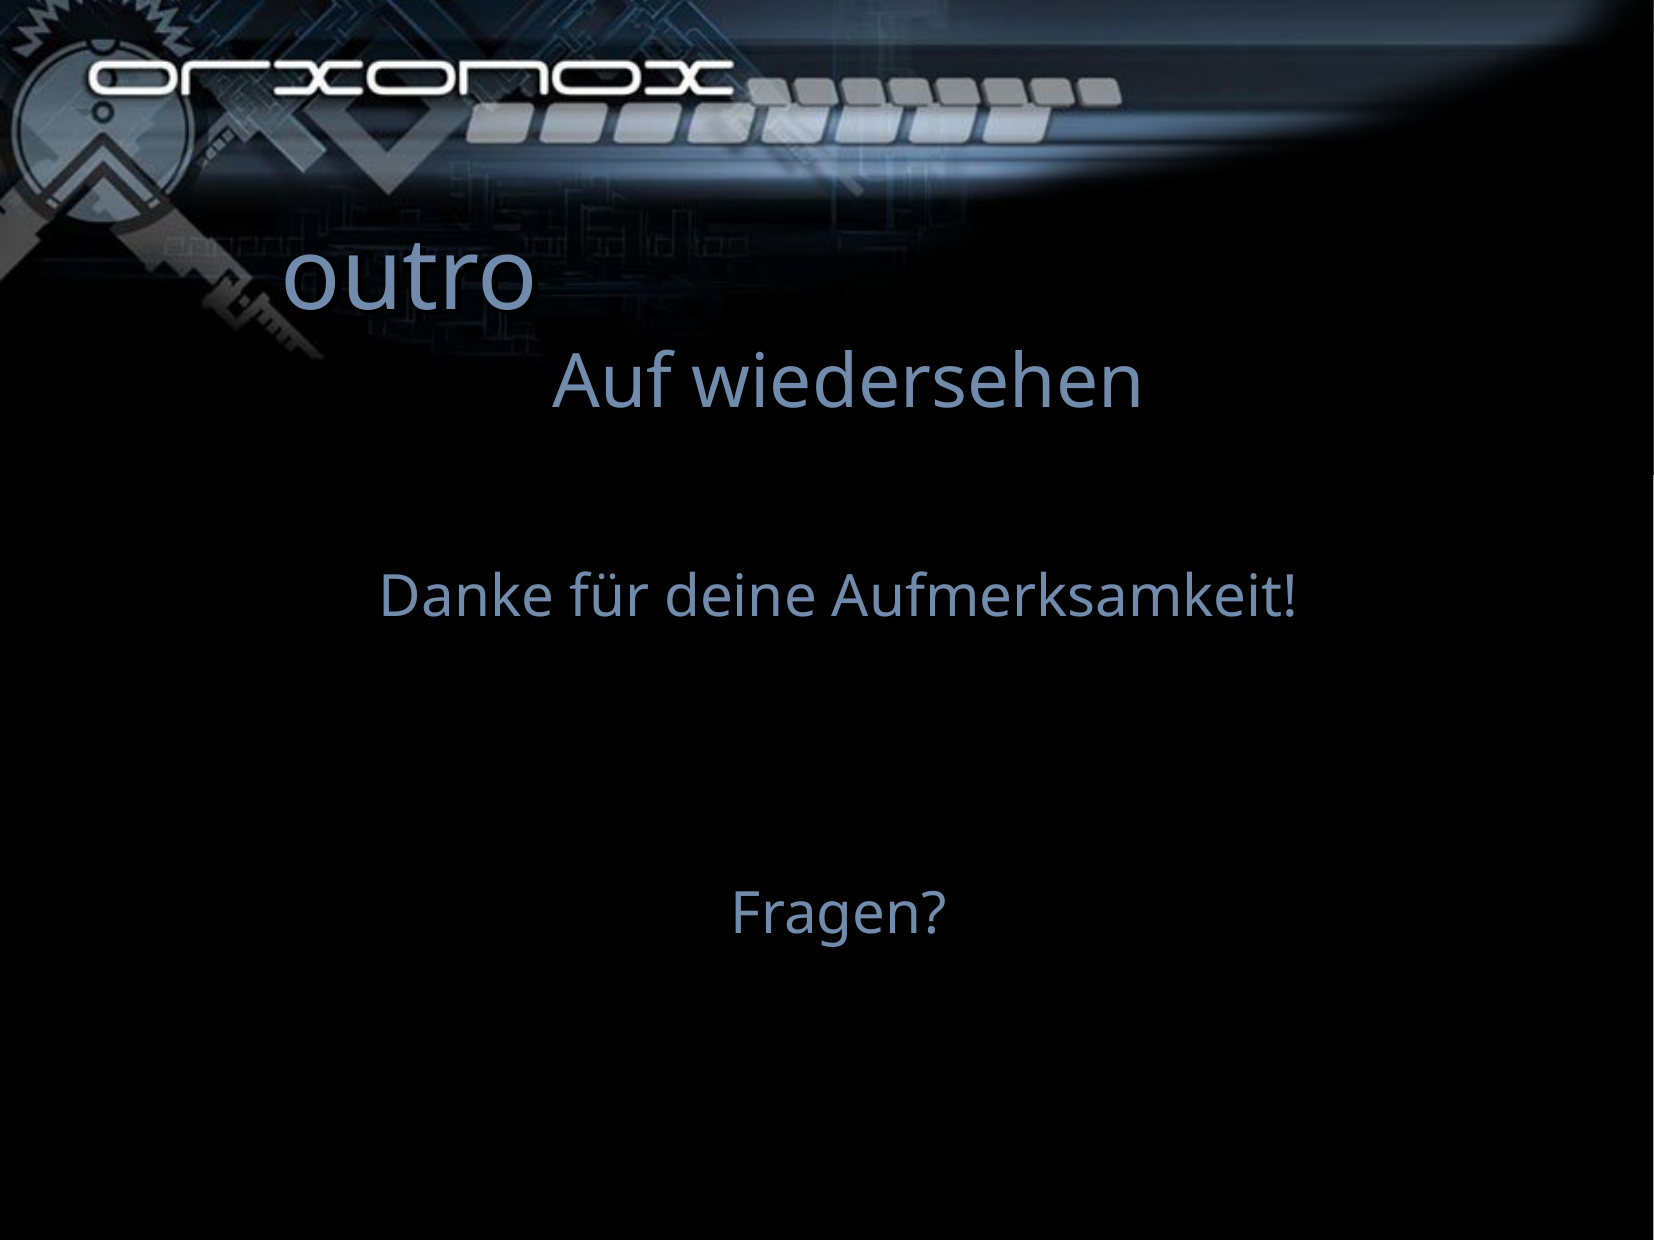

outro
Auf wiedersehen
Danke für deine Aufmerksamkeit!
Fragen?